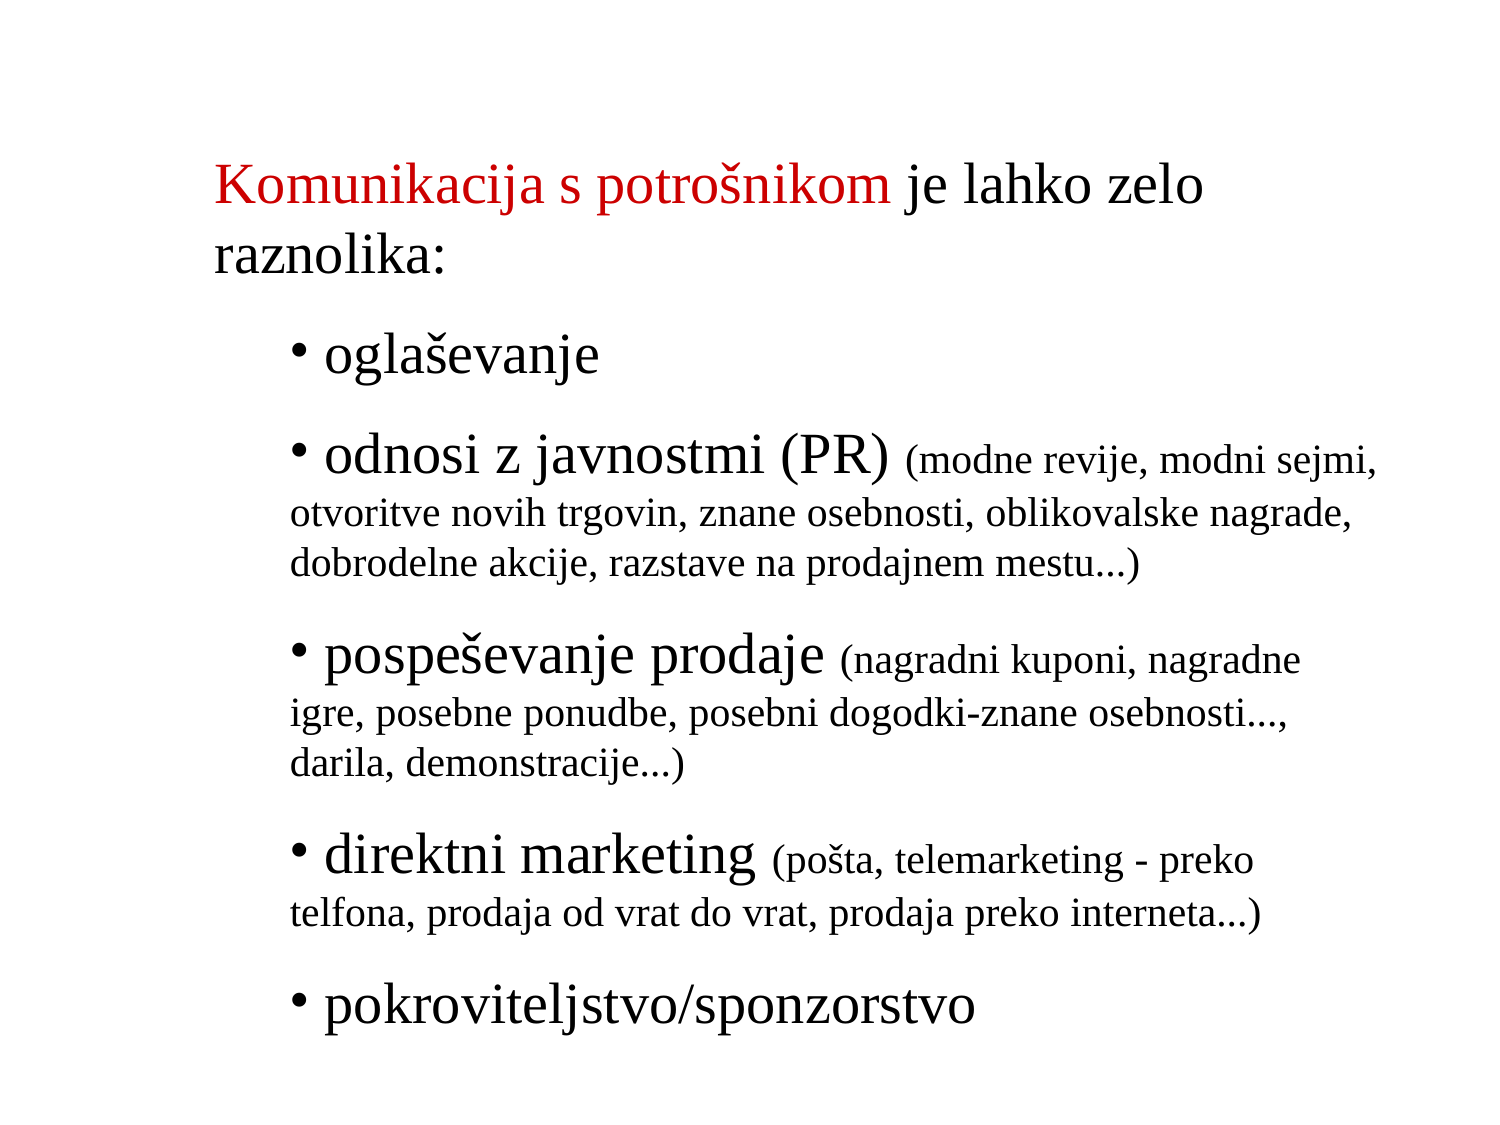

Komunikacija s potrošnikom je lahko zelo raznolika:
 oglaševanje
 odnosi z javnostmi (PR) (modne revije, modni sejmi, otvoritve novih trgovin, znane osebnosti, oblikovalske nagrade, dobrodelne akcije, razstave na prodajnem mestu...)
 pospeševanje prodaje (nagradni kuponi, nagradne igre, posebne ponudbe, posebni dogodki-znane osebnosti..., darila, demonstracije...)
 direktni marketing (pošta, telemarketing - preko telfona, prodaja od vrat do vrat, prodaja preko interneta...)
 pokroviteljstvo/sponzorstvo